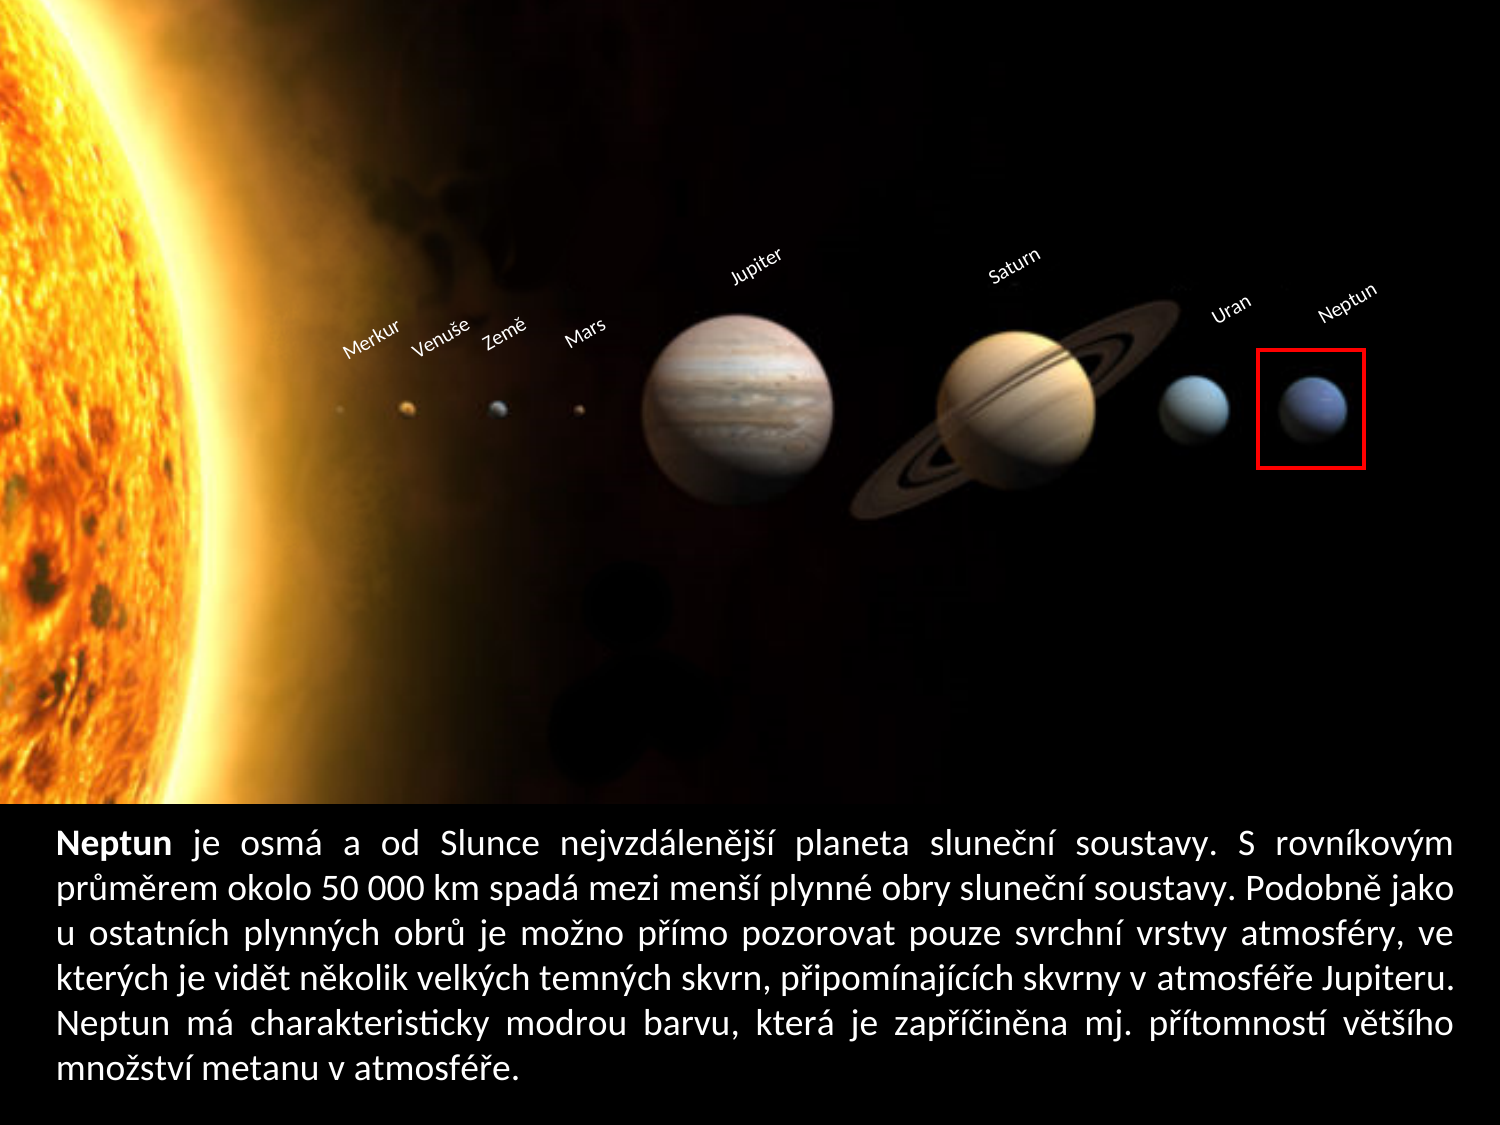

Saturn
Jupiter
Neptun
Uran
Mars
Země
Venuše
Merkur
Neptun je osmá a od Slunce nejvzdálenější planeta sluneční soustavy. S rovníkovým průměrem okolo 50 000 km spadá mezi menší plynné obry sluneční soustavy. Podobně jako u ostatních plynných obrů je možno přímo pozorovat pouze svrchní vrstvy atmosféry, ve kterých je vidět několik velkých temných skvrn, připomínajících skvrny v atmosféře Jupiteru. Neptun má charakteristicky modrou barvu, která je zapříčiněna mj. přítomností většího množství metanu v atmosféře.